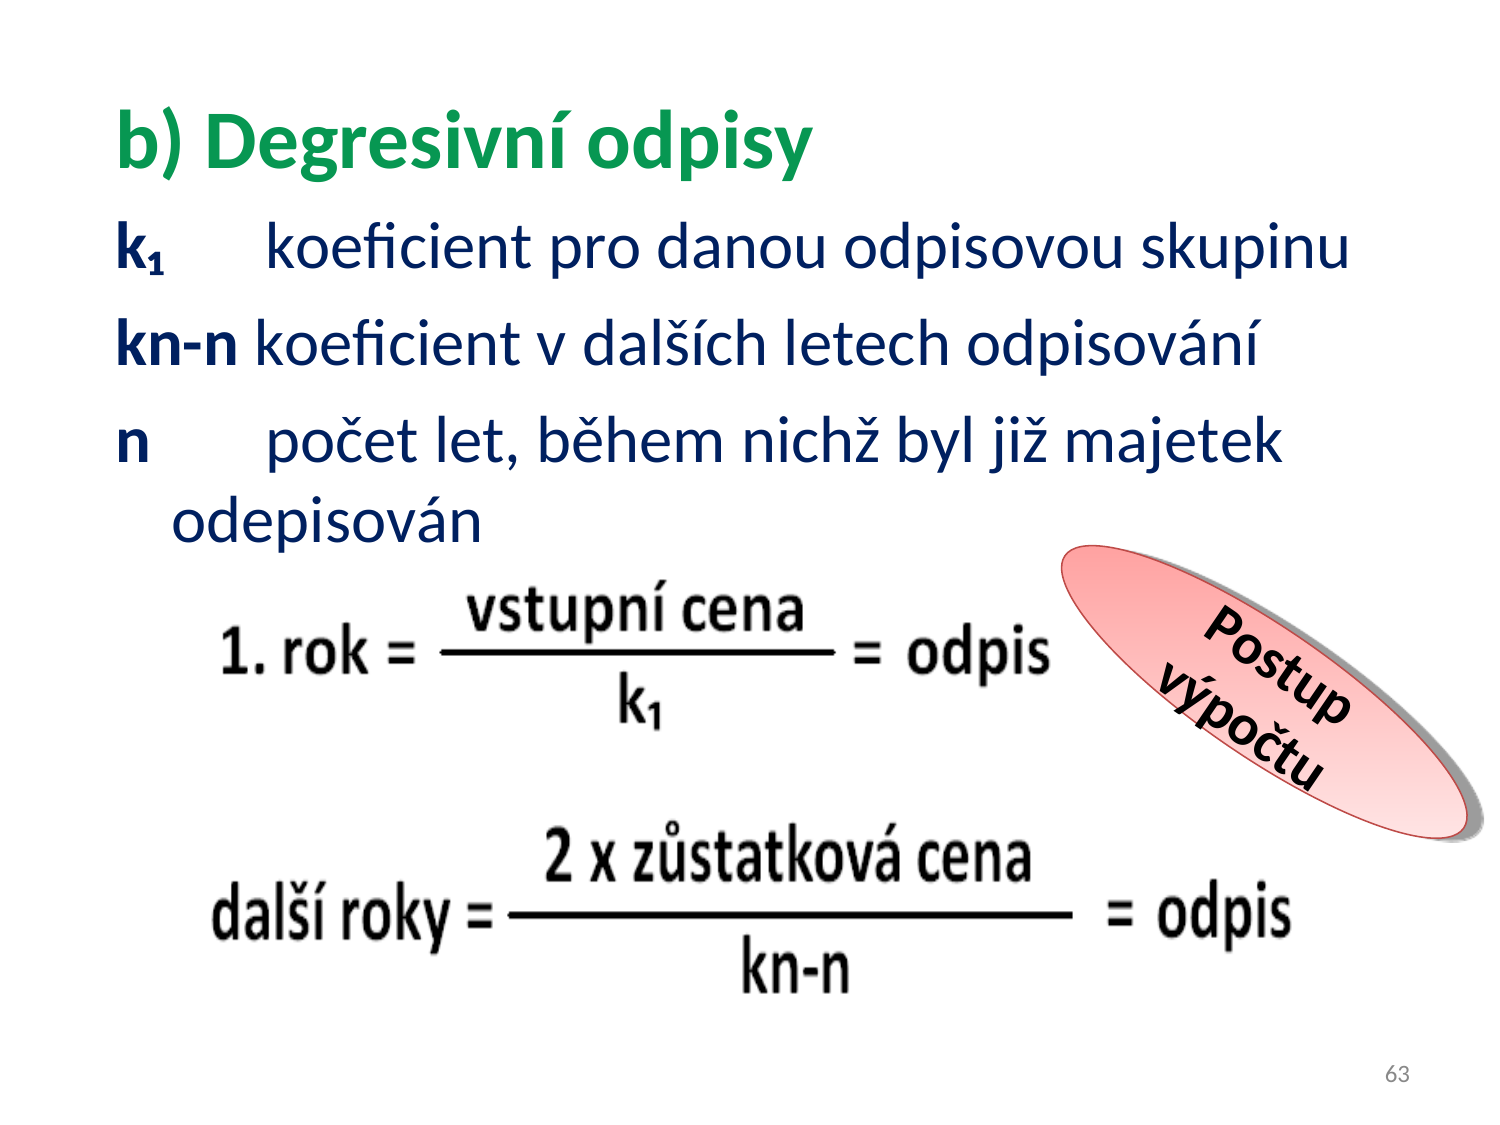

# b) Degresivní odpisy
k₁ 	koeficient pro danou odpisovou skupinu
kn-n koeficient v dalších letech odpisování
n 		počet let, během nichž byl již majetek 	odepisován
Postup výpočtu